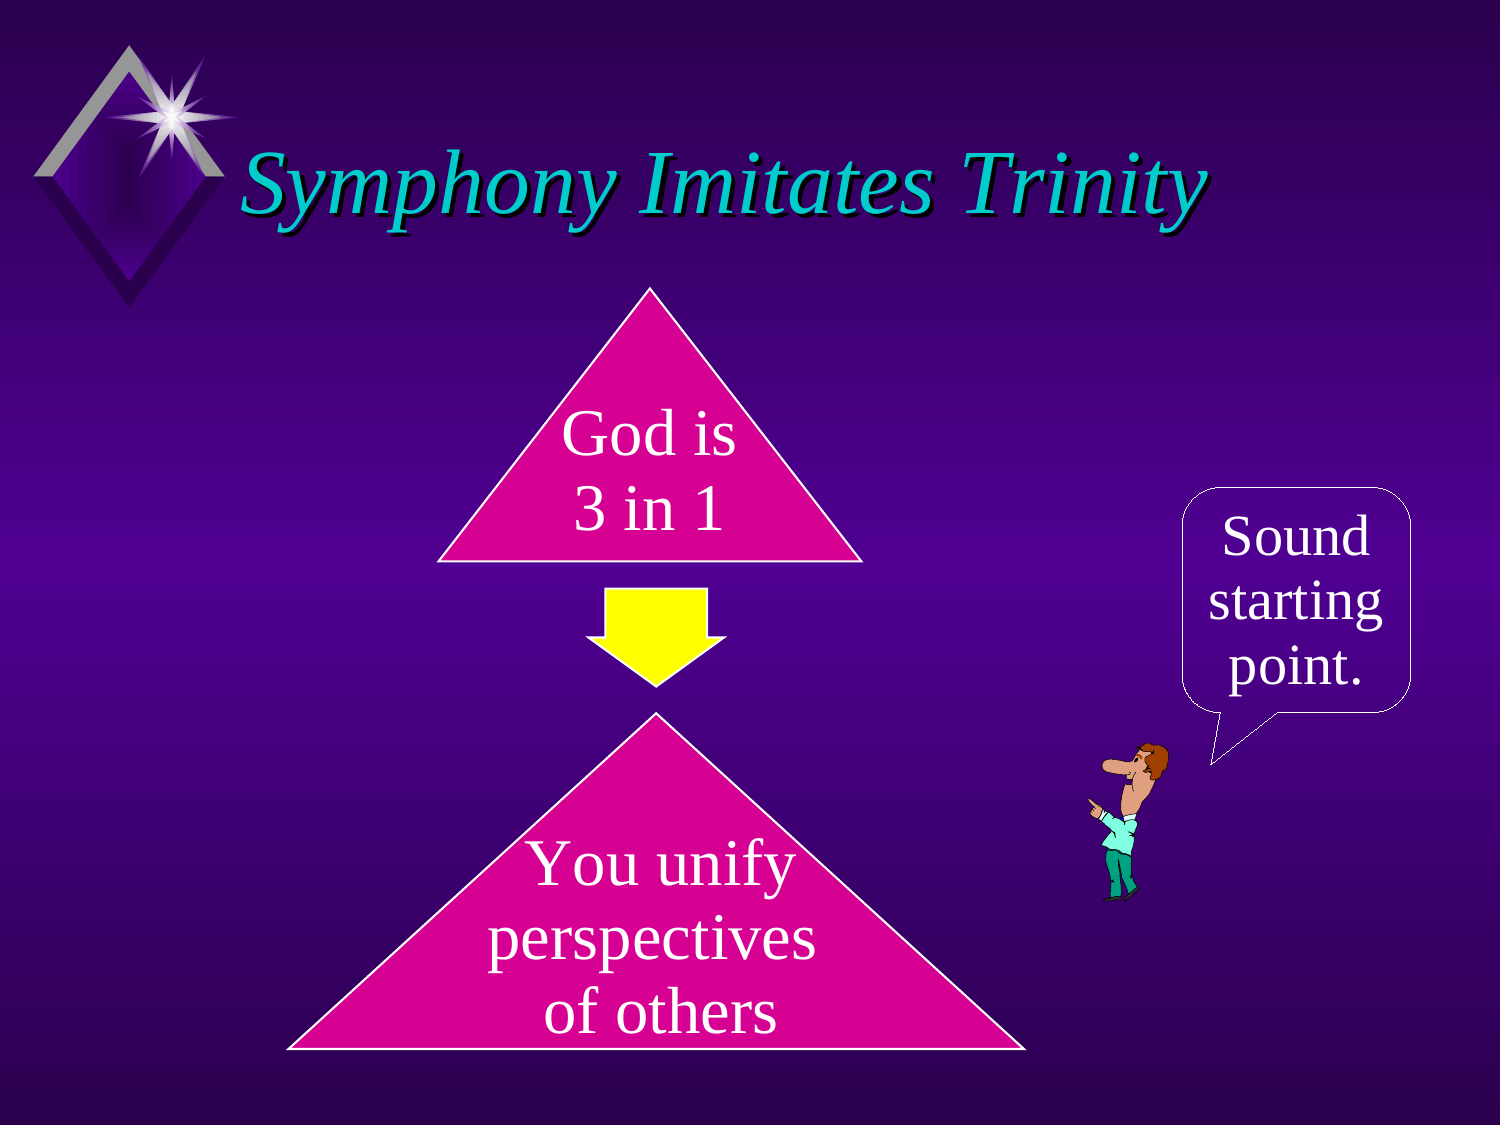

# Symphony Imitates Trinity
God is
3 in 1
Sound
starting
point.
You unify
perspectives
of others